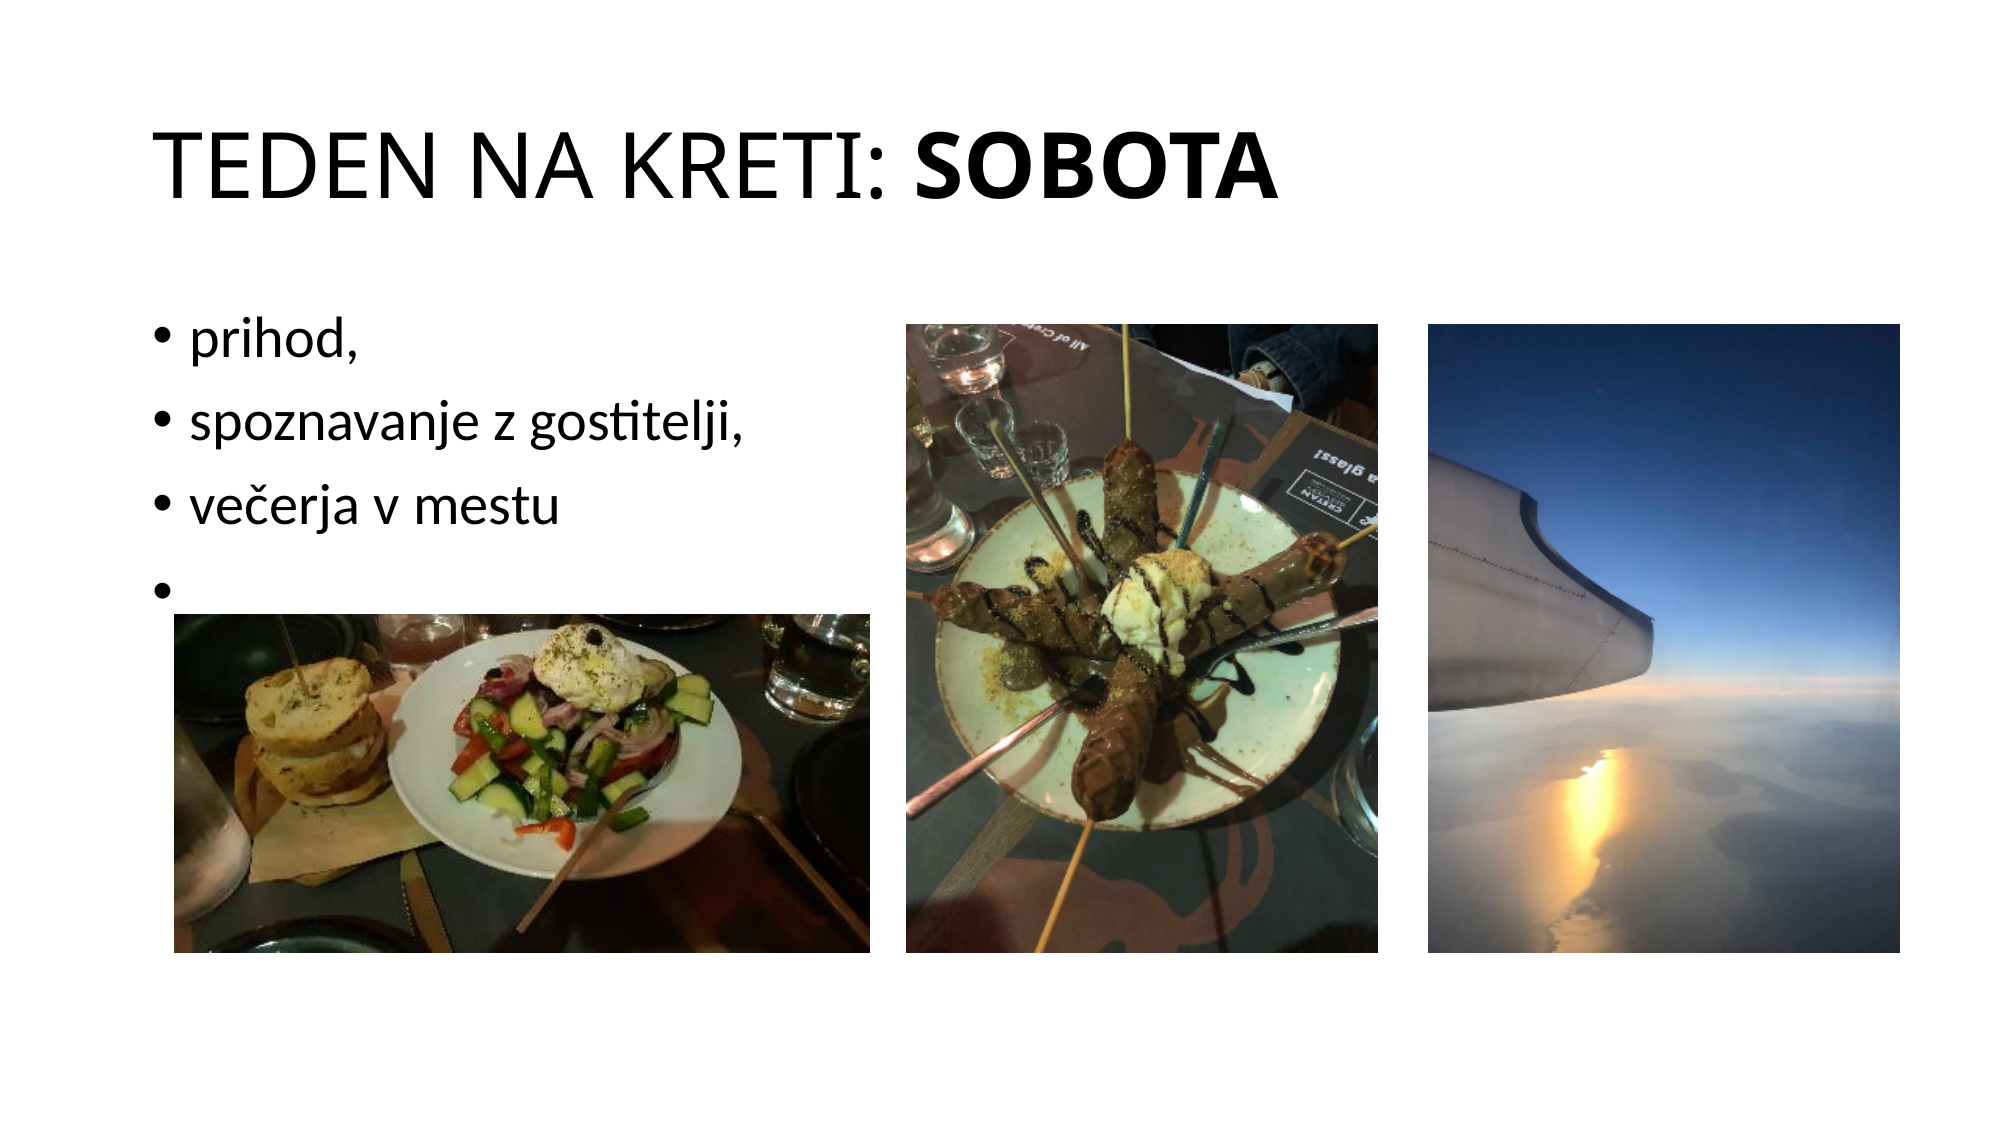

# TEDEN NA KRETI: SOBOTA
prihod,
spoznavanje z gostitelji,
večerja v mestu